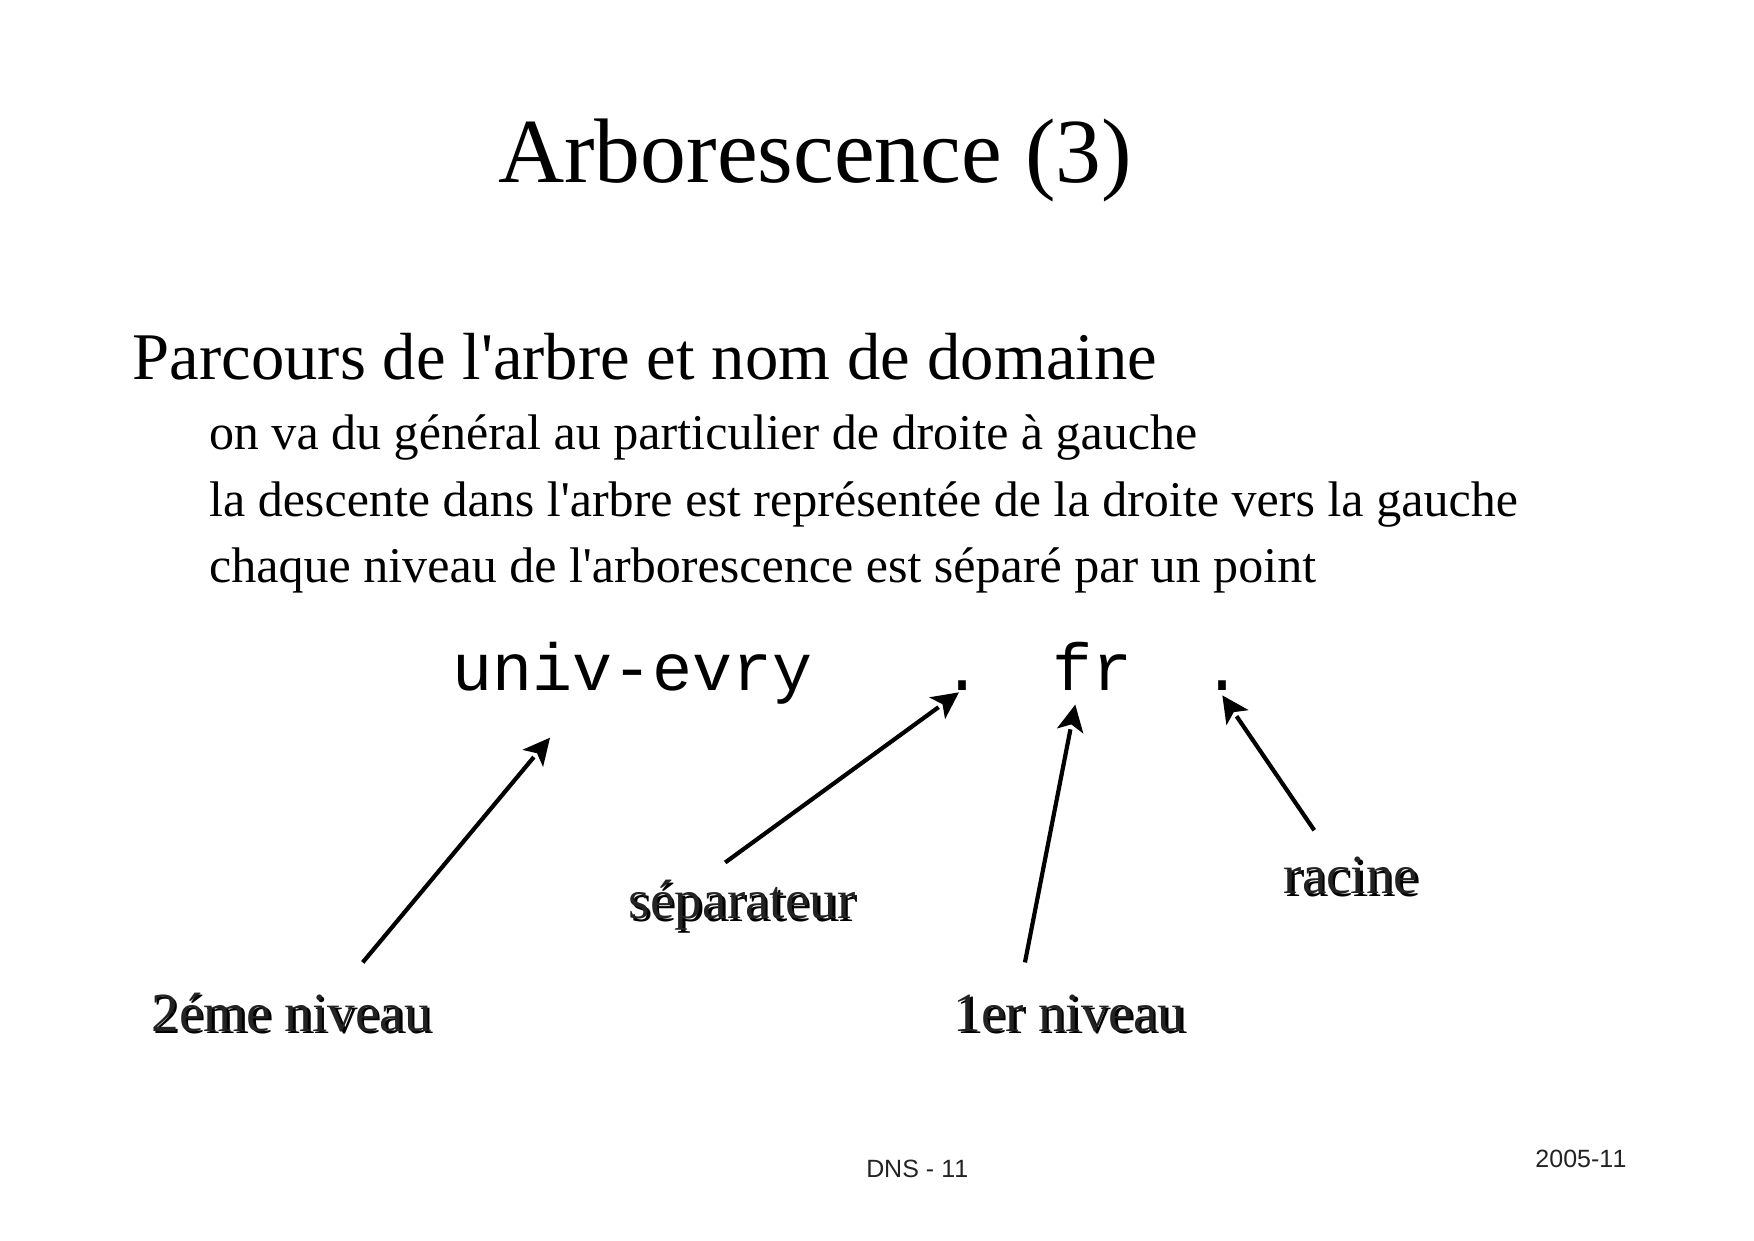

# Arborescence (3)
Parcours de l'arbre et nom de domaine
on va du général au particulier de droite à gauche
la descente dans l'arbre est représentée de la droite vers la gauche
chaque niveau de l'arborescence est séparé par un point
univ-evry	 .	fr	.
racine
séparateur
2éme niveau
1er niveau